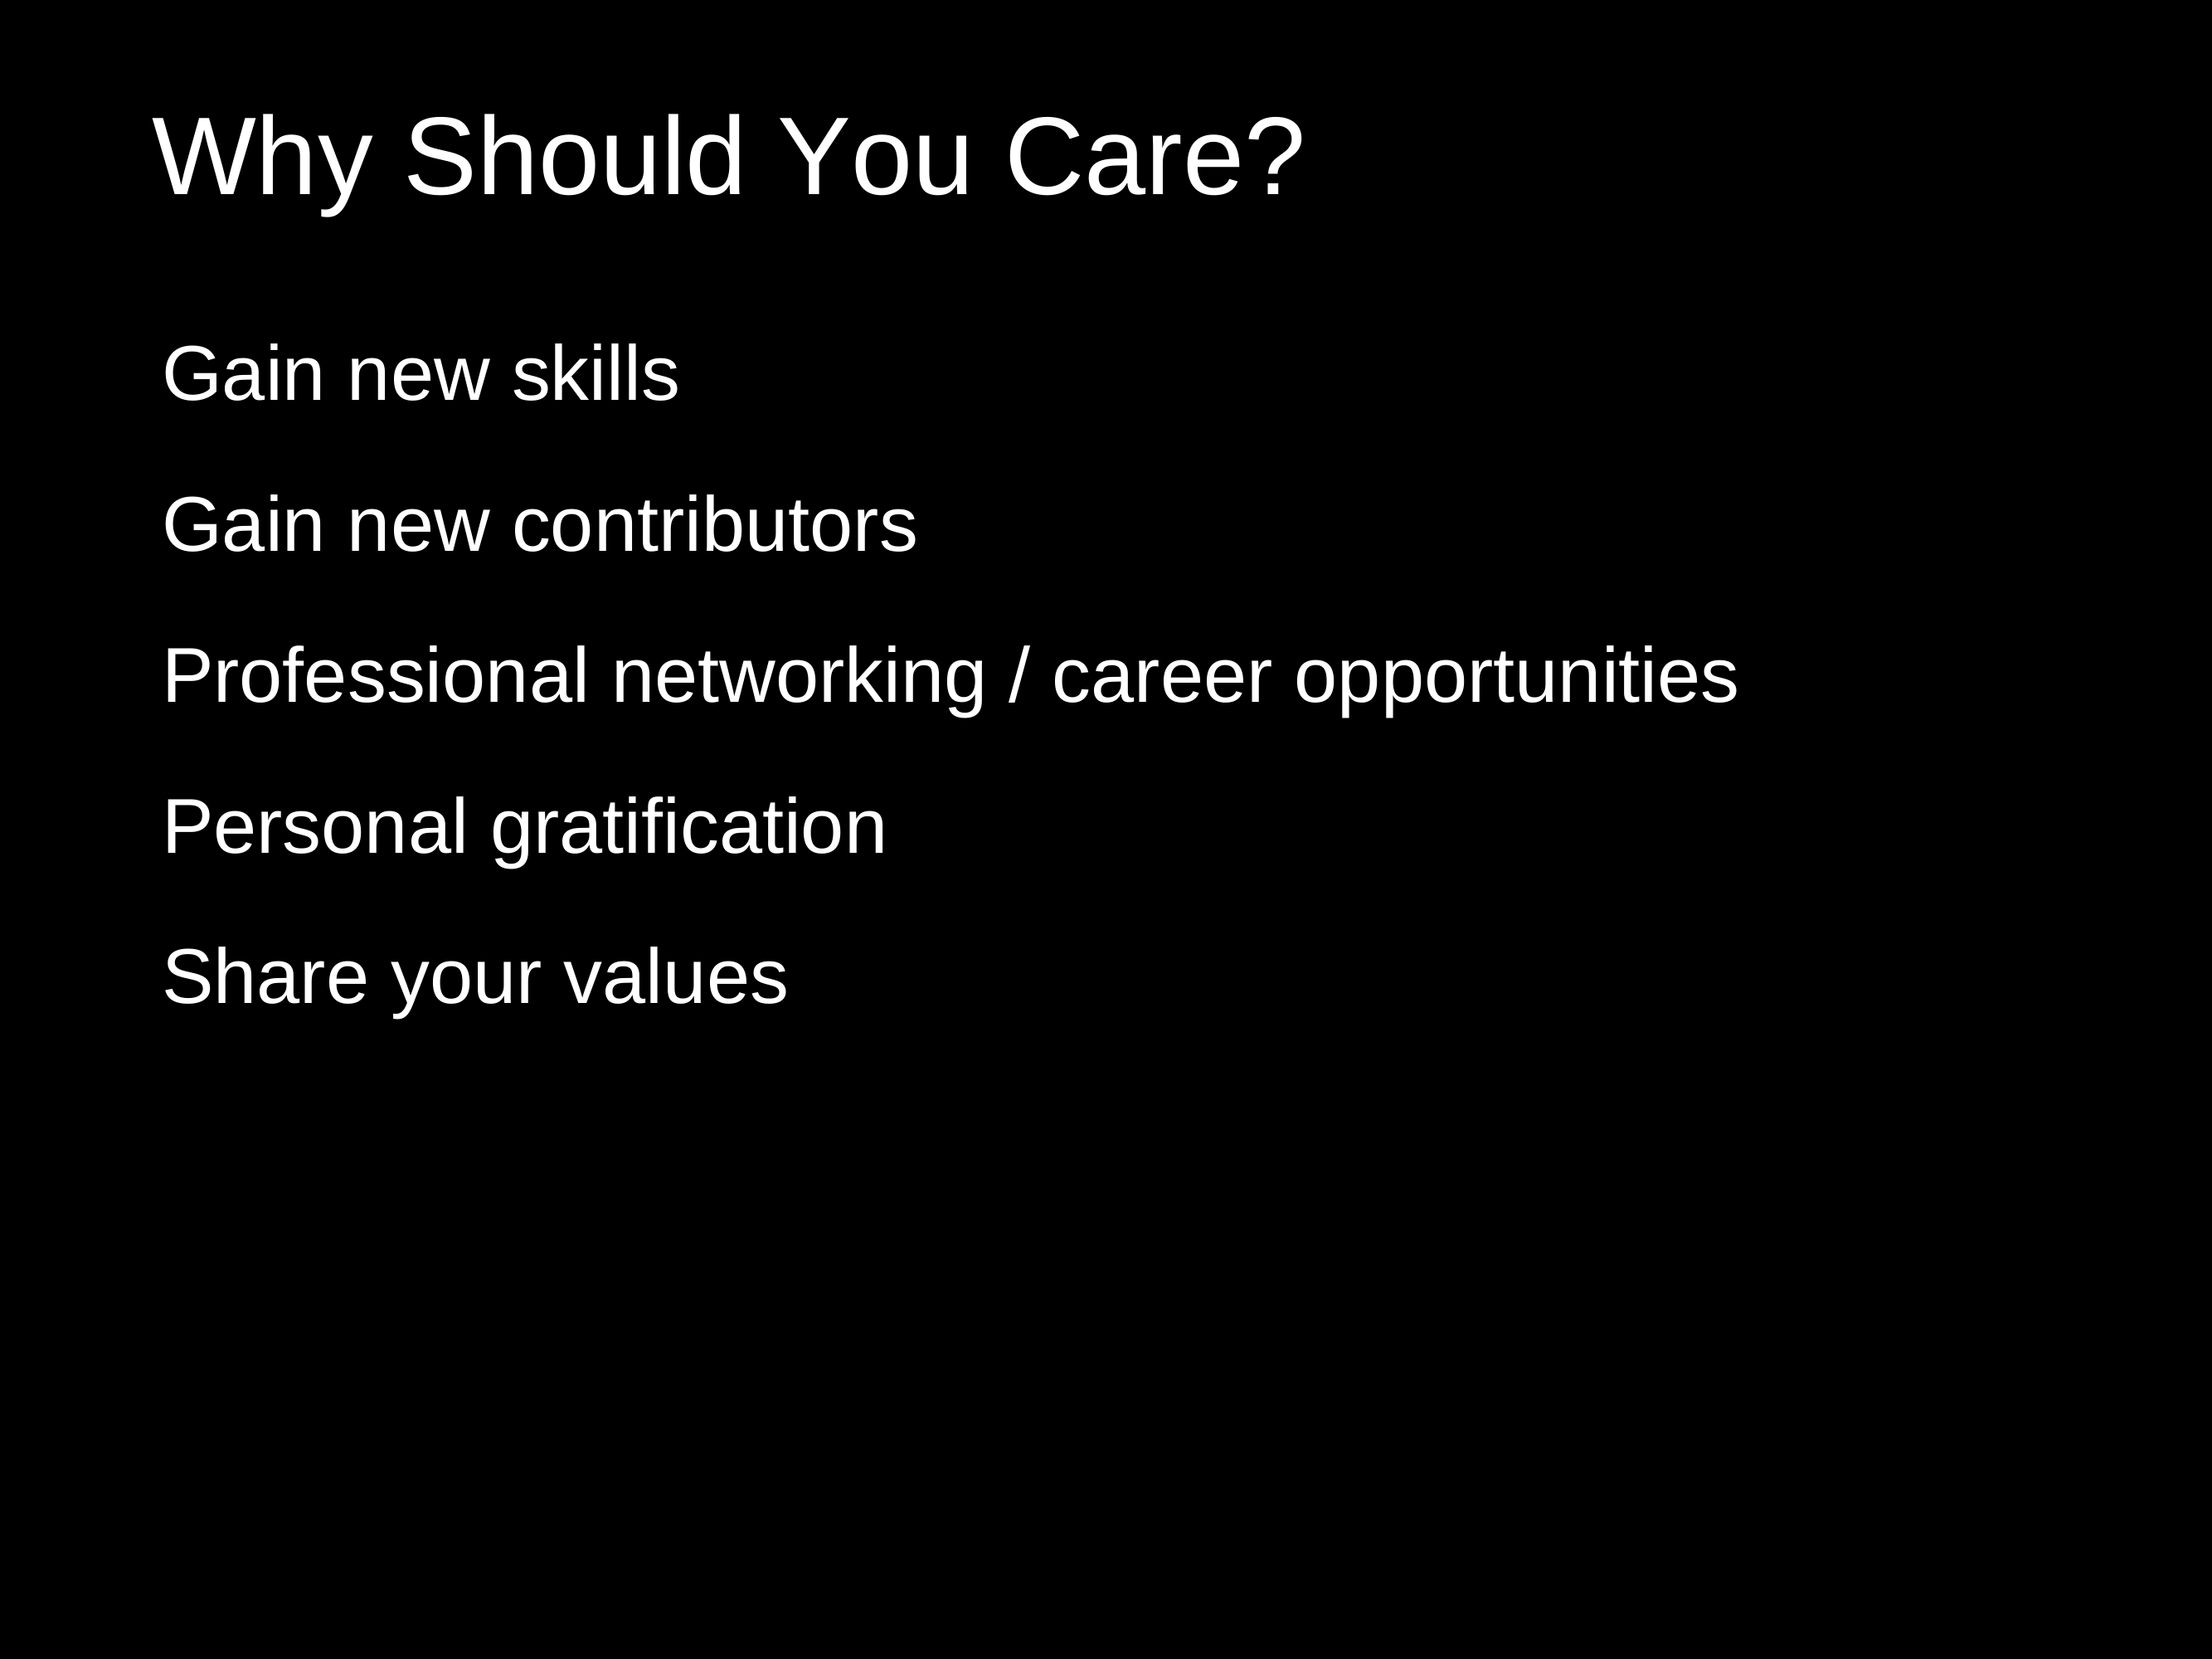

# Why Should You Care?
Gain new skills
Gain new contributors
Professional networking / career opportunities
Personal gratification
Share your values